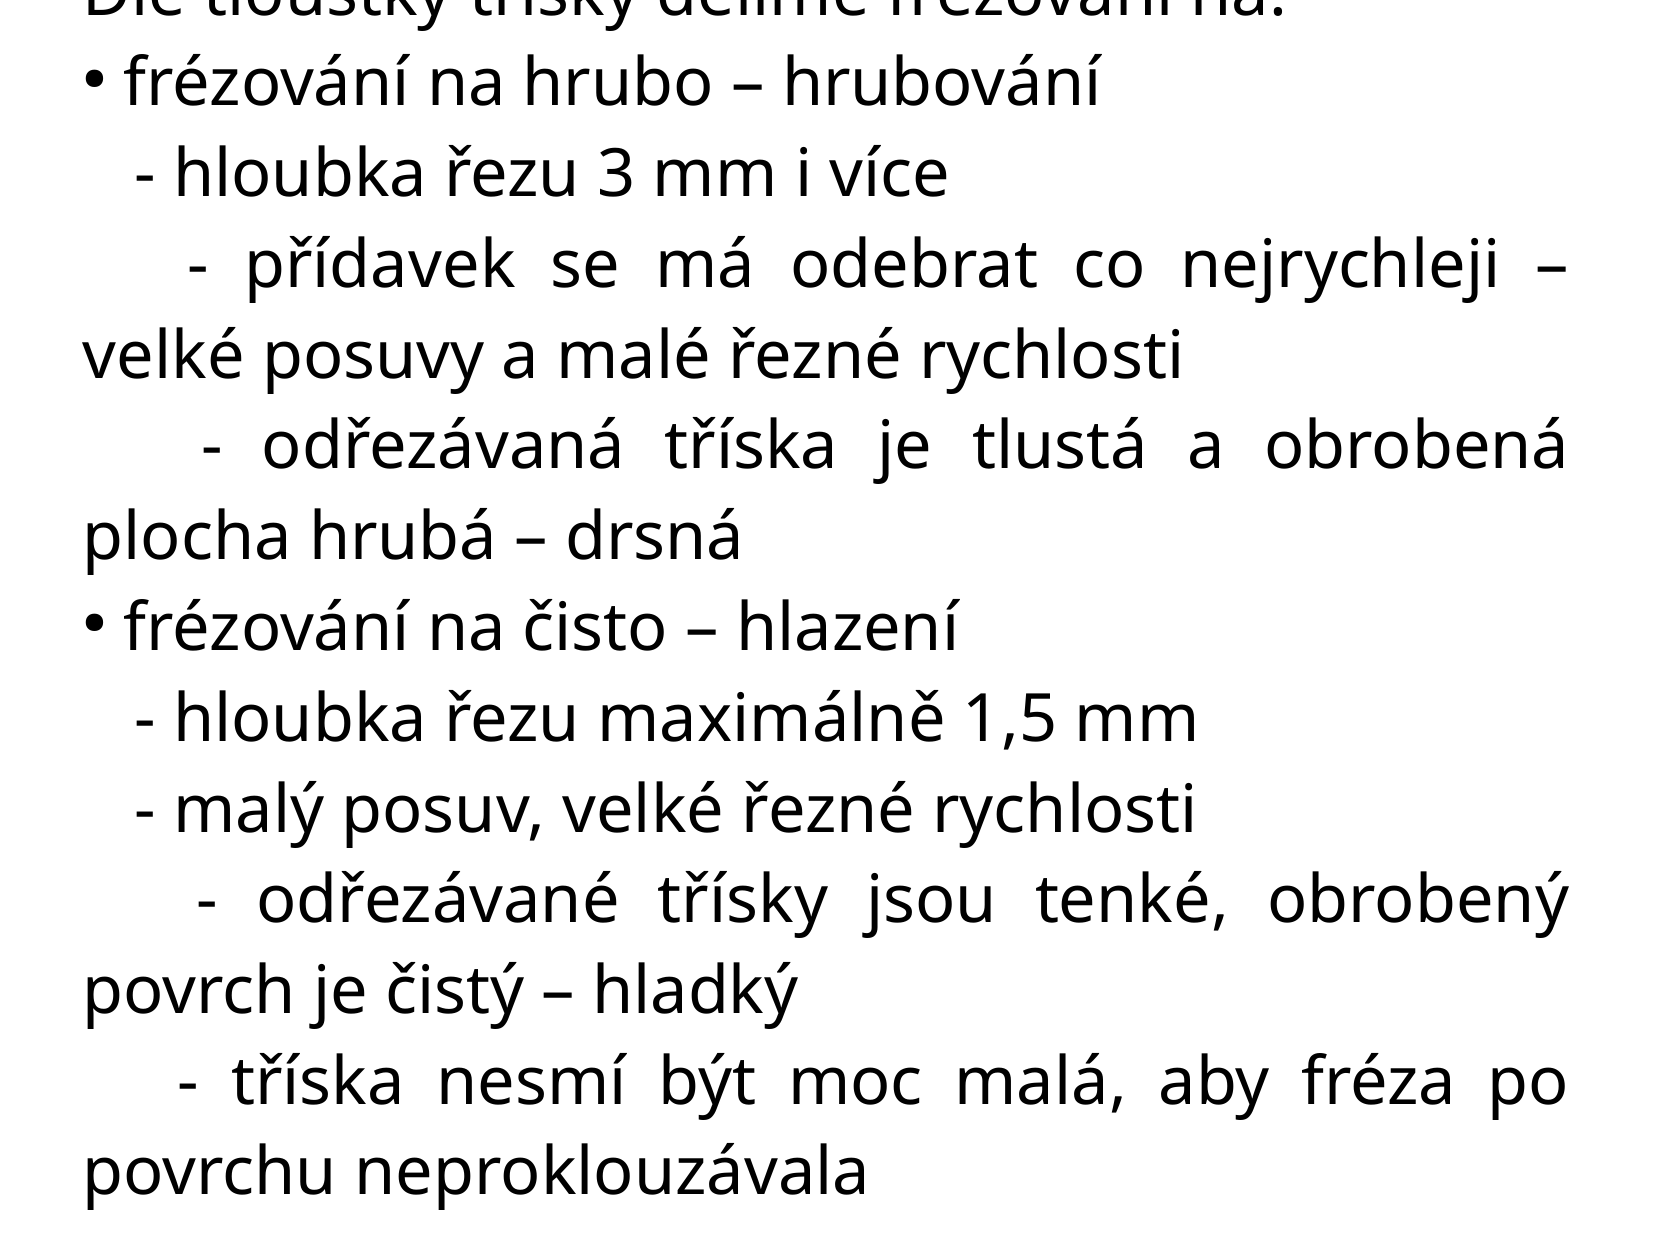

# Dle tloušťky třísky dělíme frézování na:
 frézování na hrubo – hrubování
 - hloubka řezu 3 mm i více
 - přídavek se má odebrat co nejrychleji – velké posuvy a malé řezné rychlosti
 - odřezávaná tříska je tlustá a obrobená plocha hrubá – drsná
 frézování na čisto – hlazení
 - hloubka řezu maximálně 1,5 mm
 - malý posuv, velké řezné rychlosti
 - odřezávané třísky jsou tenké, obrobený povrch je čistý – hladký
 - tříska nesmí být moc malá, aby fréza po povrchu neproklouzávala